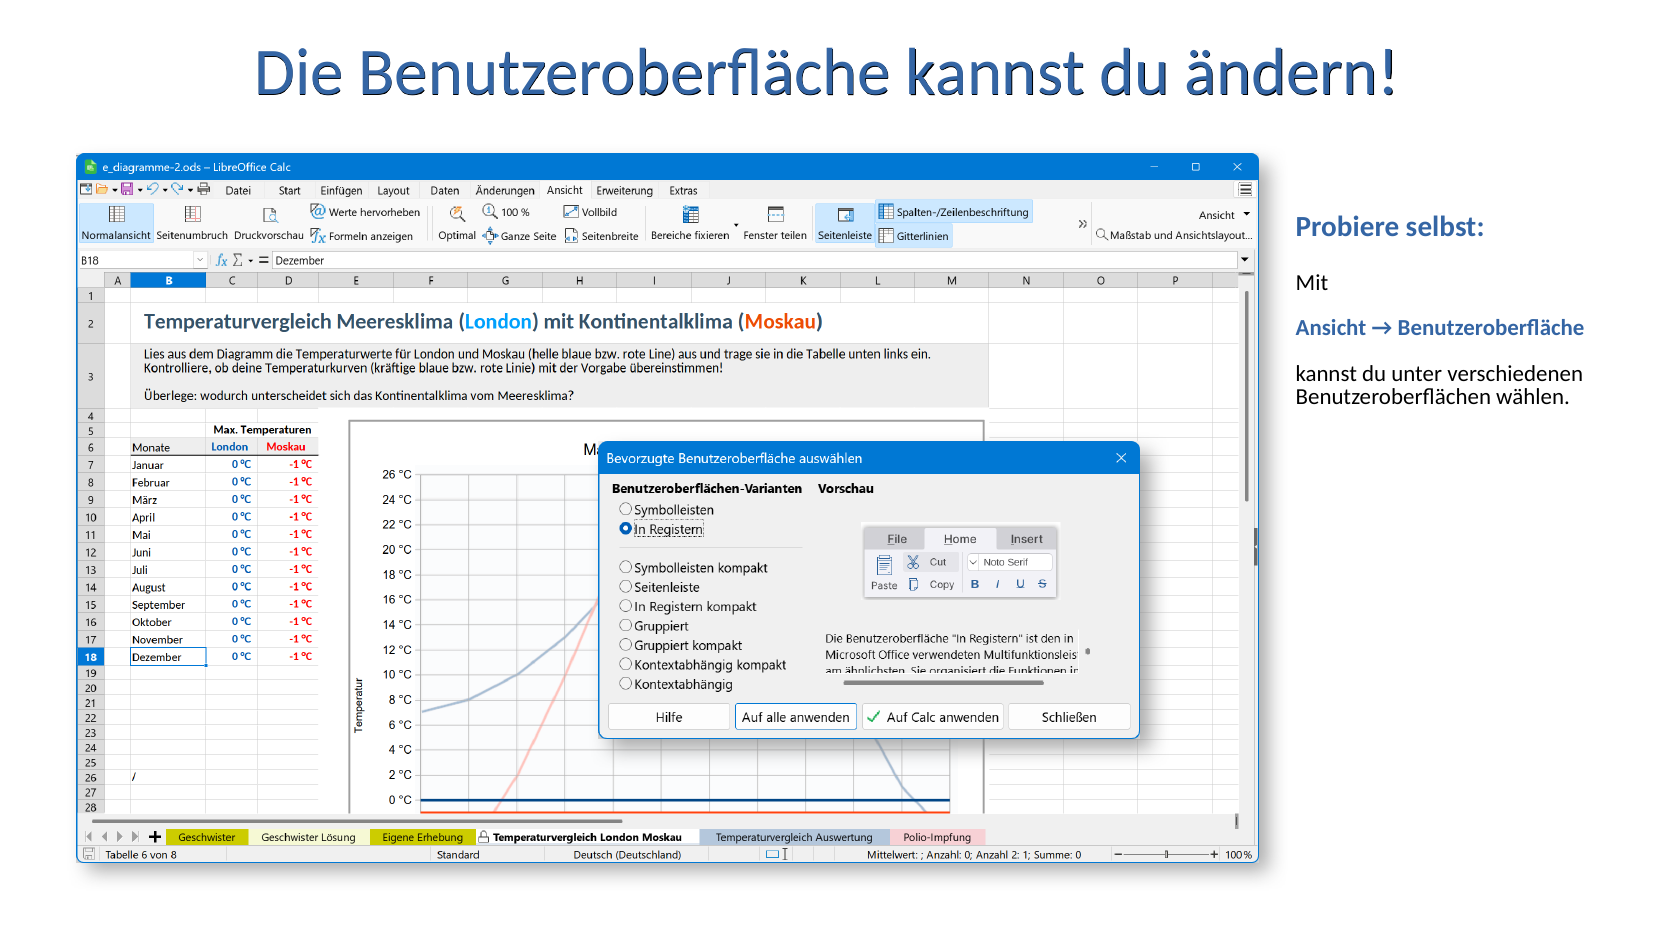

Die Benutzeroberfläche kannst du ändern!
Probiere selbst:
Mit
Ansicht → Benutzeroberfläche
kannst du unter verschiedenen Benutzeroberflächen wählen.